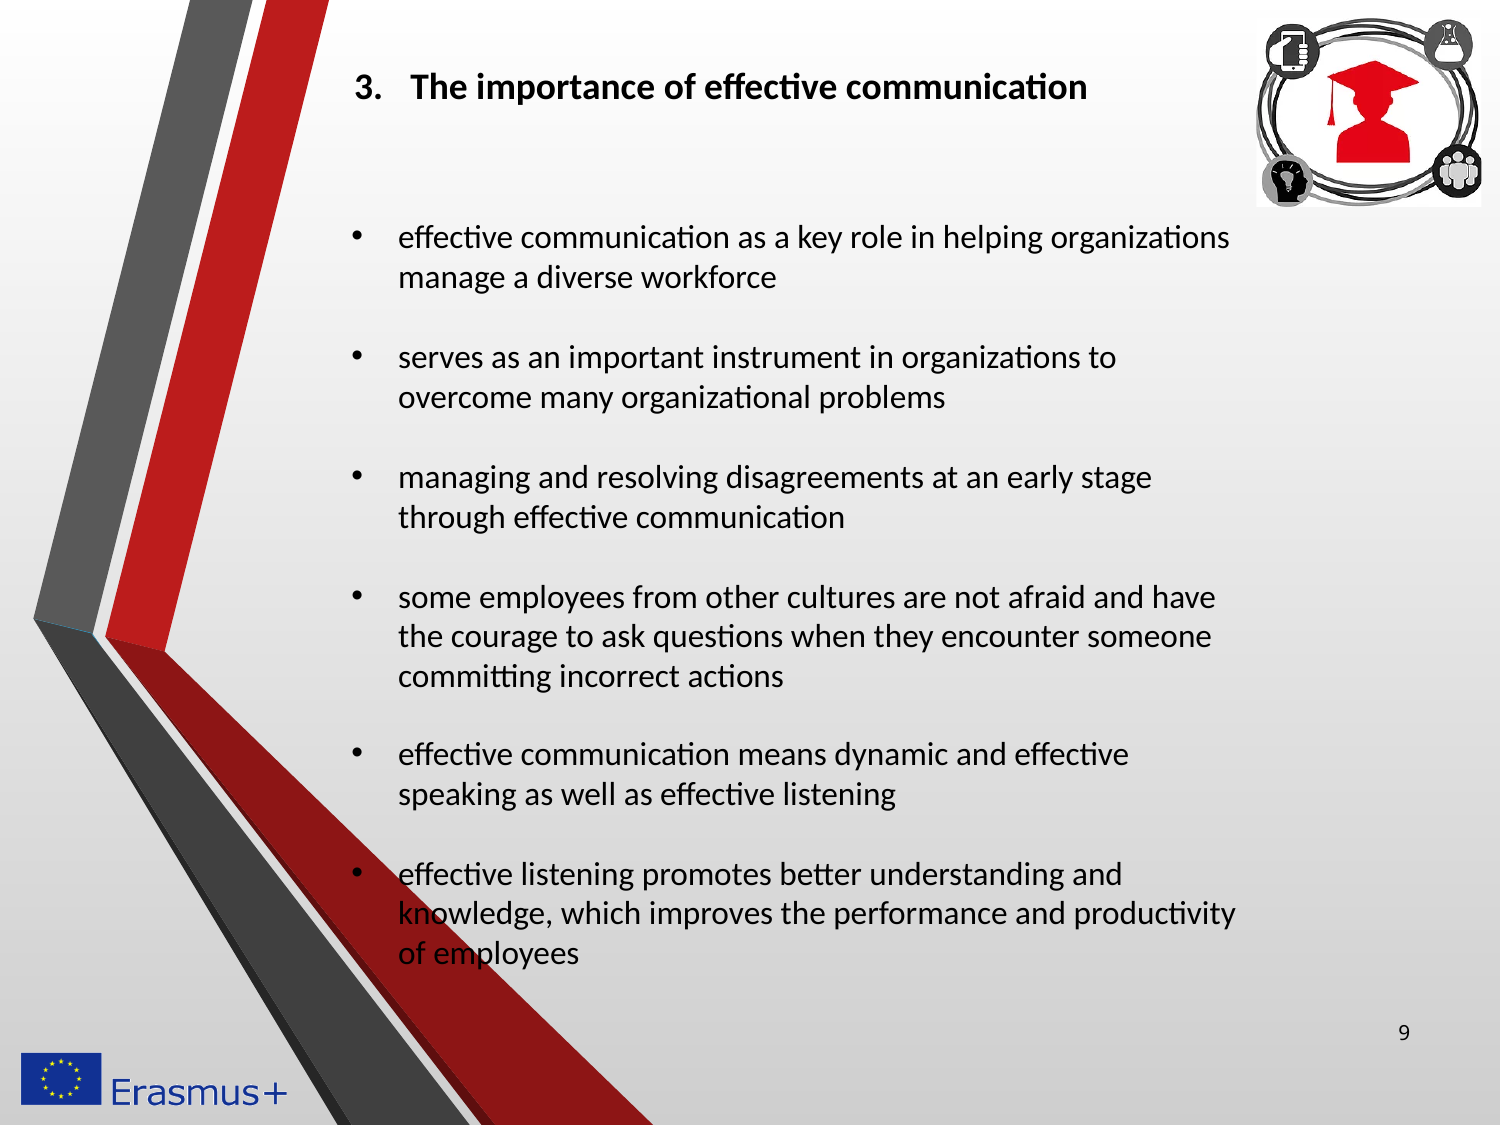

The importance of effective communication
effective communication as a key role in helping organizations manage a diverse workforce
serves as an important instrument in organizations to overcome many organizational problems
managing and resolving disagreements at an early stage through effective communication
some employees from other cultures are not afraid and have the courage to ask questions when they encounter someone committing incorrect actions
effective communication means dynamic and effective speaking as well as effective listening
effective listening promotes better understanding and knowledge, which improves the performance and productivity of employees